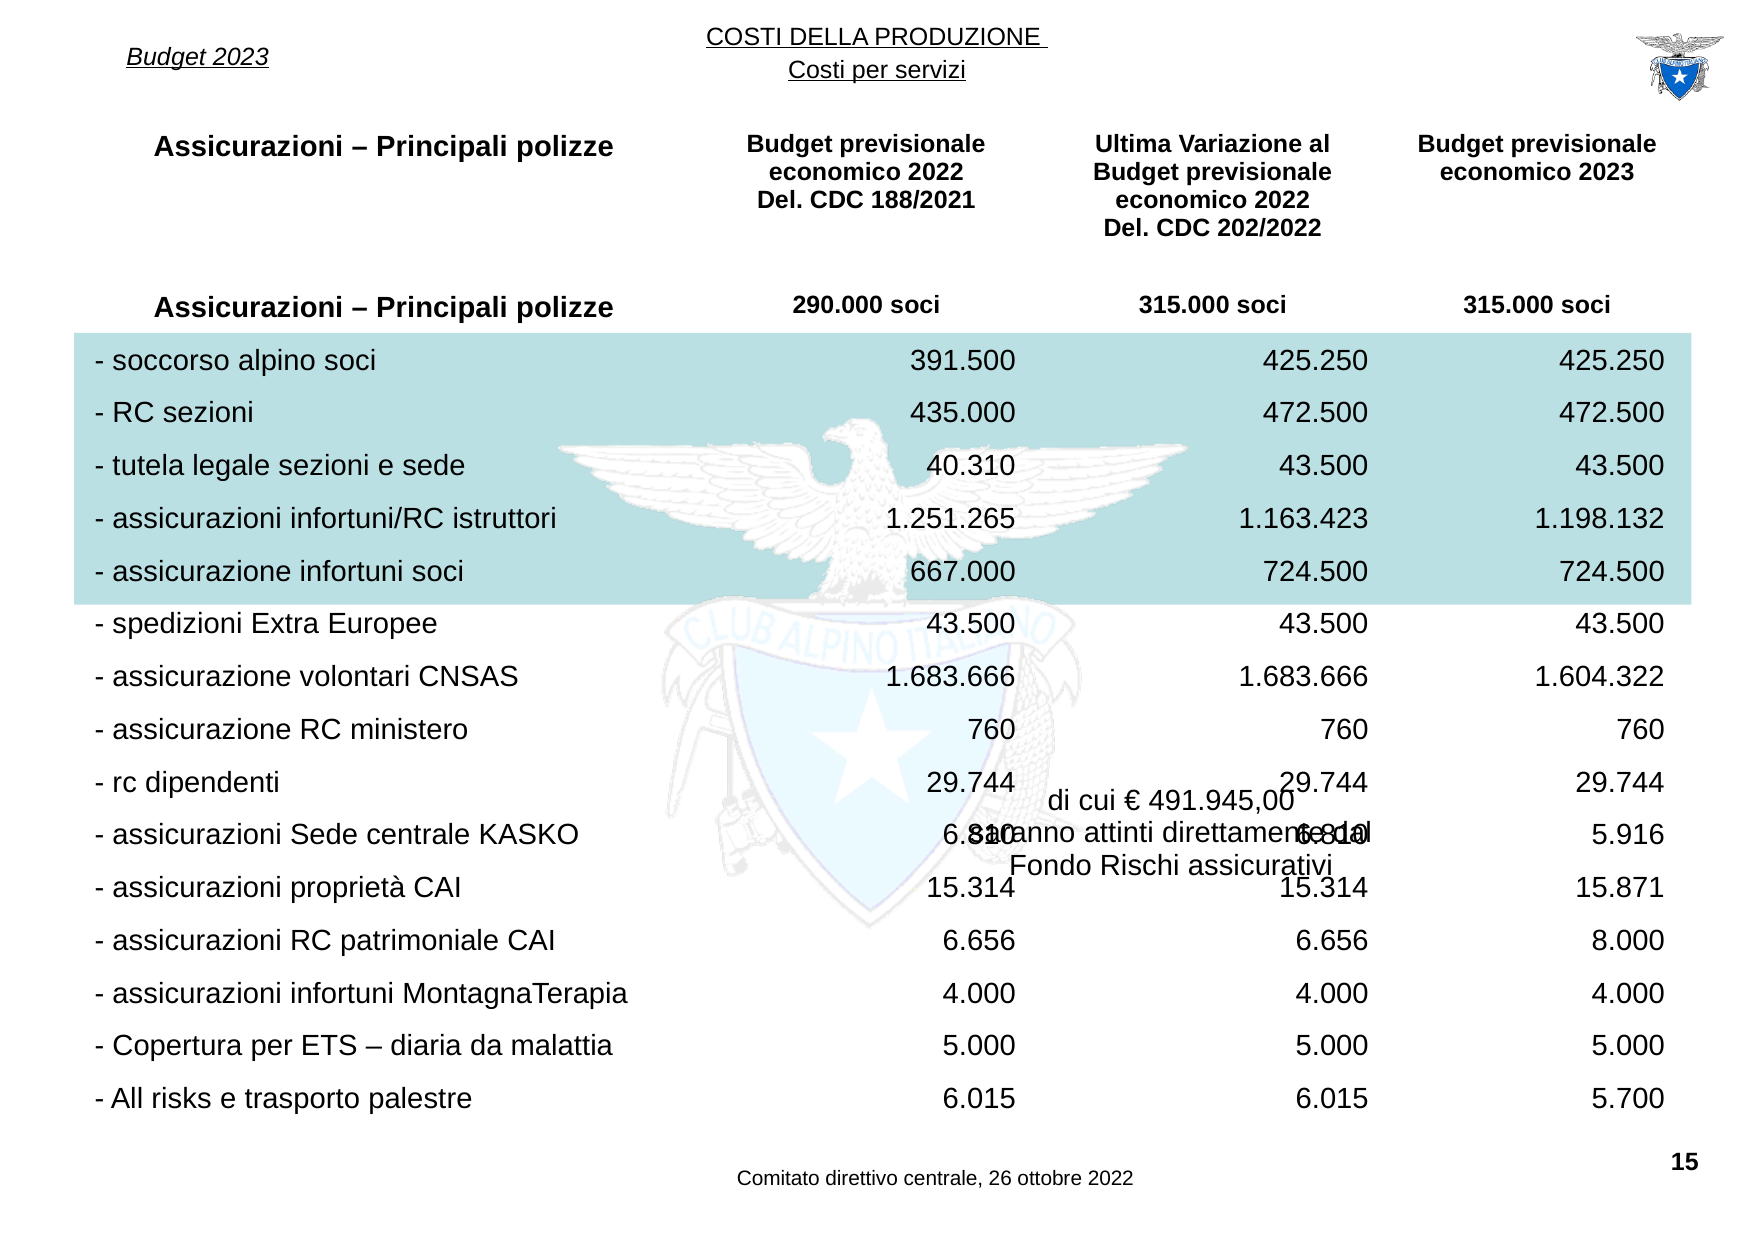

COSTI DELLA PRODUZIONE
Costi per servizi
Budget 2023
| Assicurazioni – Principali polizze | Budget previsionale economico 2022 Del. CDC 188/2021 | Ultima Variazione al Budget previsionale economico 2022 Del. CDC 202/2022 | Budget previsionale economico 2023 |
| --- | --- | --- | --- |
| Assicurazioni – Principali polizze | 290.000 soci | 315.000 soci | 315.000 soci |
| - soccorso alpino soci | 391.500 | 425.250 | 425.250 |
| - RC sezioni | 435.000 | 472.500 | 472.500 |
| - tutela legale sezioni e sede | 40.310 | 43.500 | 43.500 |
| - assicurazioni infortuni/RC istruttori | 1.251.265 | 1.163.423 | 1.198.132 |
| - assicurazione infortuni soci | 667.000 | 724.500 | 724.500 |
| - spedizioni Extra Europee | 43.500 | 43.500 | 43.500 |
| - assicurazione volontari CNSAS | 1.683.666 | 1.683.666 | 1.604.322 |
| - assicurazione RC ministero | 760 | 760 | 760 |
| - rc dipendenti | 29.744 | 29.744 | 29.744 |
| - assicurazioni Sede centrale KASKO | 6.810 | 6.810 | 5.916 |
| - assicurazioni proprietà CAI | 15.314 | 15.314 | 15.871 |
| - assicurazioni RC patrimoniale CAI | 6.656 | 6.656 | 8.000 |
| - assicurazioni infortuni MontagnaTerapia | 4.000 | 4.000 | 4.000 |
| - Copertura per ETS – diaria da malattia | 5.000 | 5.000 | 5.000 |
| - All risks e trasporto palestre | 6.015 | 6.015 | 5.700 |
di cui € 491.945,00
saranno attinti direttamente dal
Fondo Rischi assicurativi
15
Comitato direttivo centrale, 26 ottobre 2022